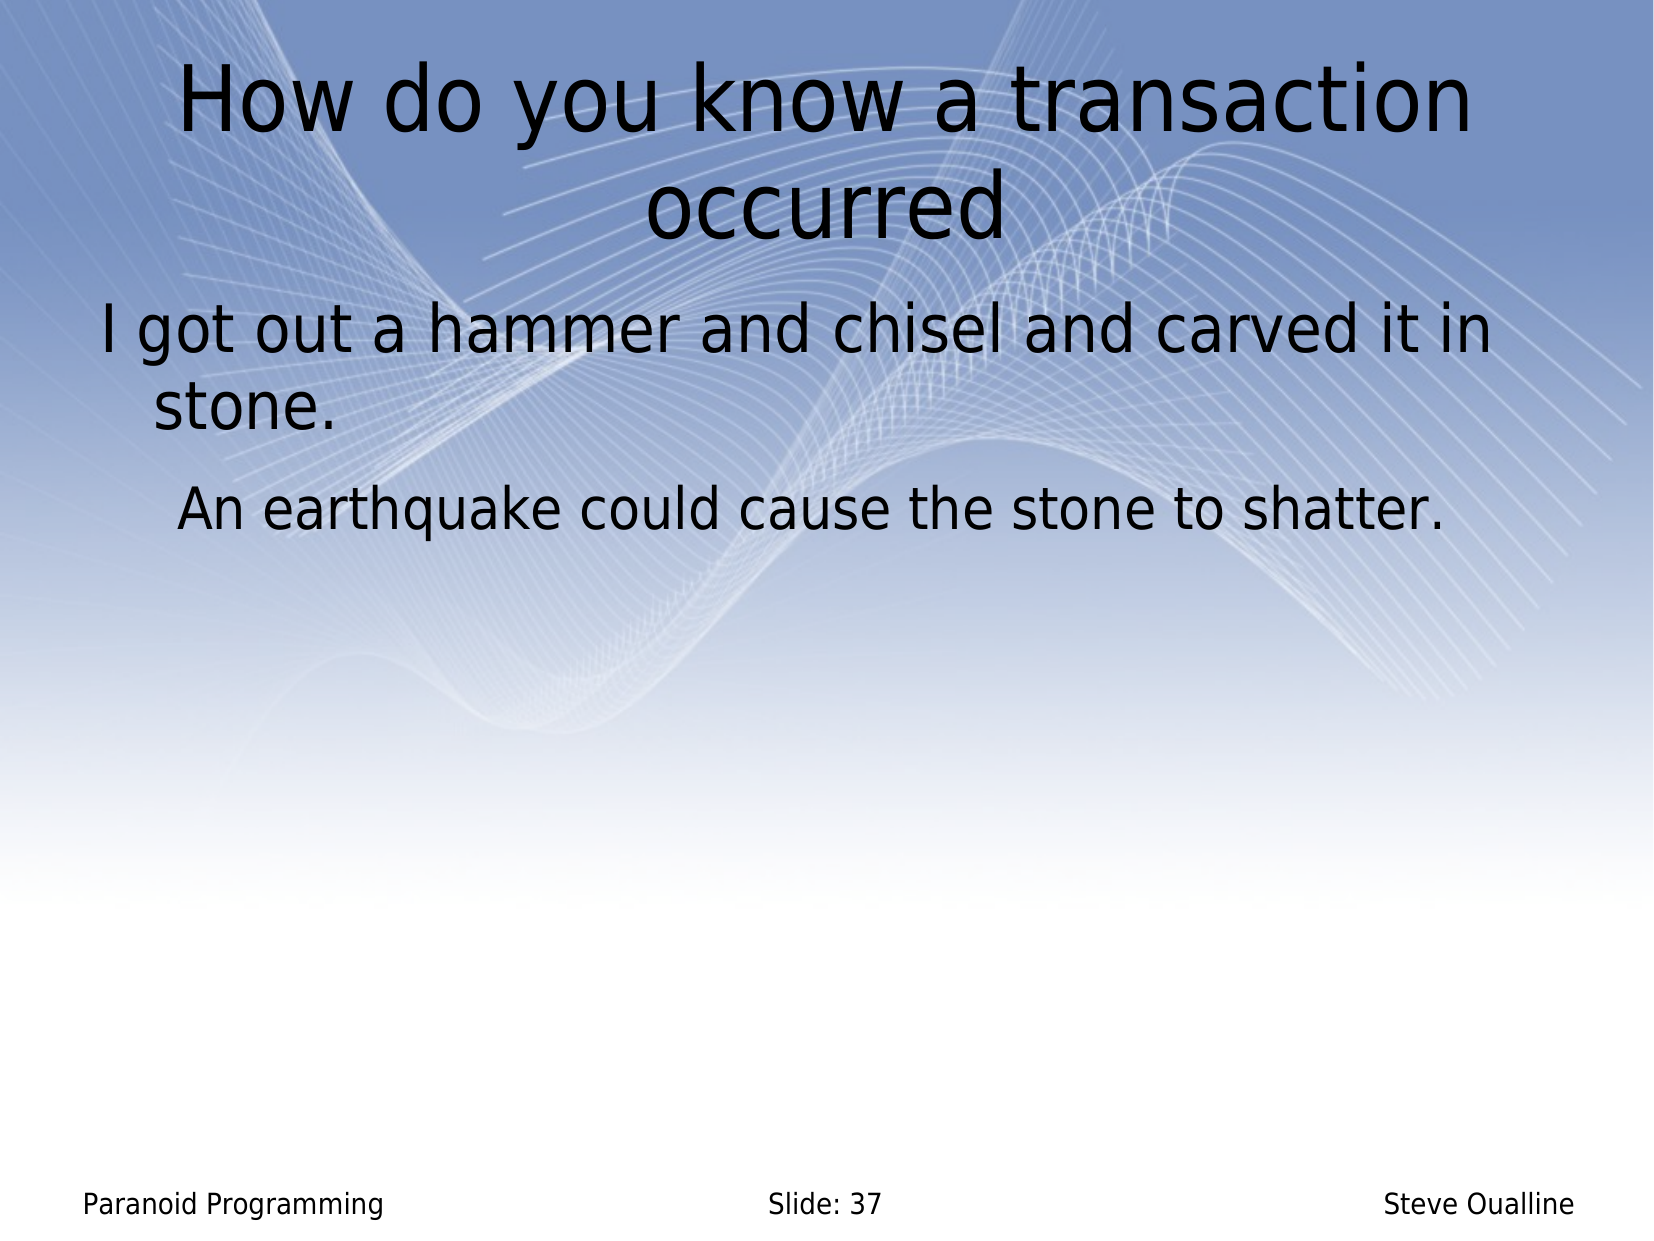

# How do you know a transaction occurred
I got out a hammer and chisel and carved it in stone.
An earthquake could cause the stone to shatter.
Paranoid Programming
Steve Oualline
37